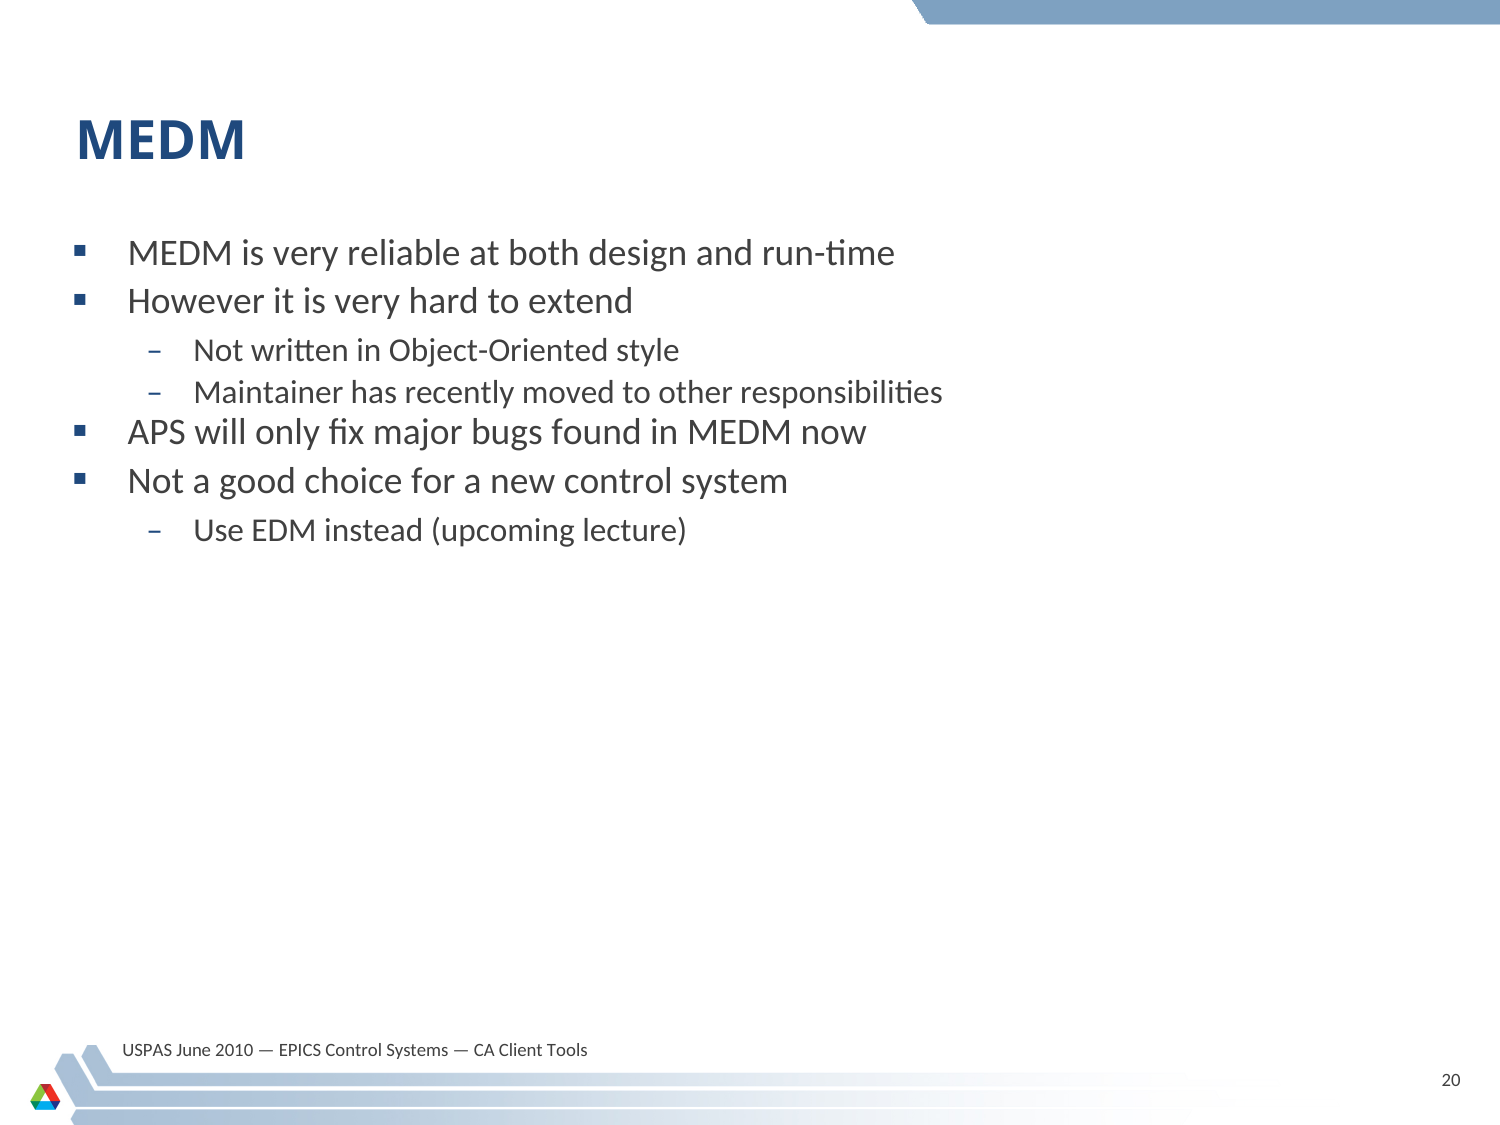

# MEDM
MEDM is very reliable at both design and run-time
However it is very hard to extend
Not written in Object-Oriented style
Maintainer has recently moved to other responsibilities
APS will only fix major bugs found in MEDM now
Not a good choice for a new control system
Use EDM instead (upcoming lecture)
USPAS June 2010 — EPICS Control Systems — CA Client Tools
20